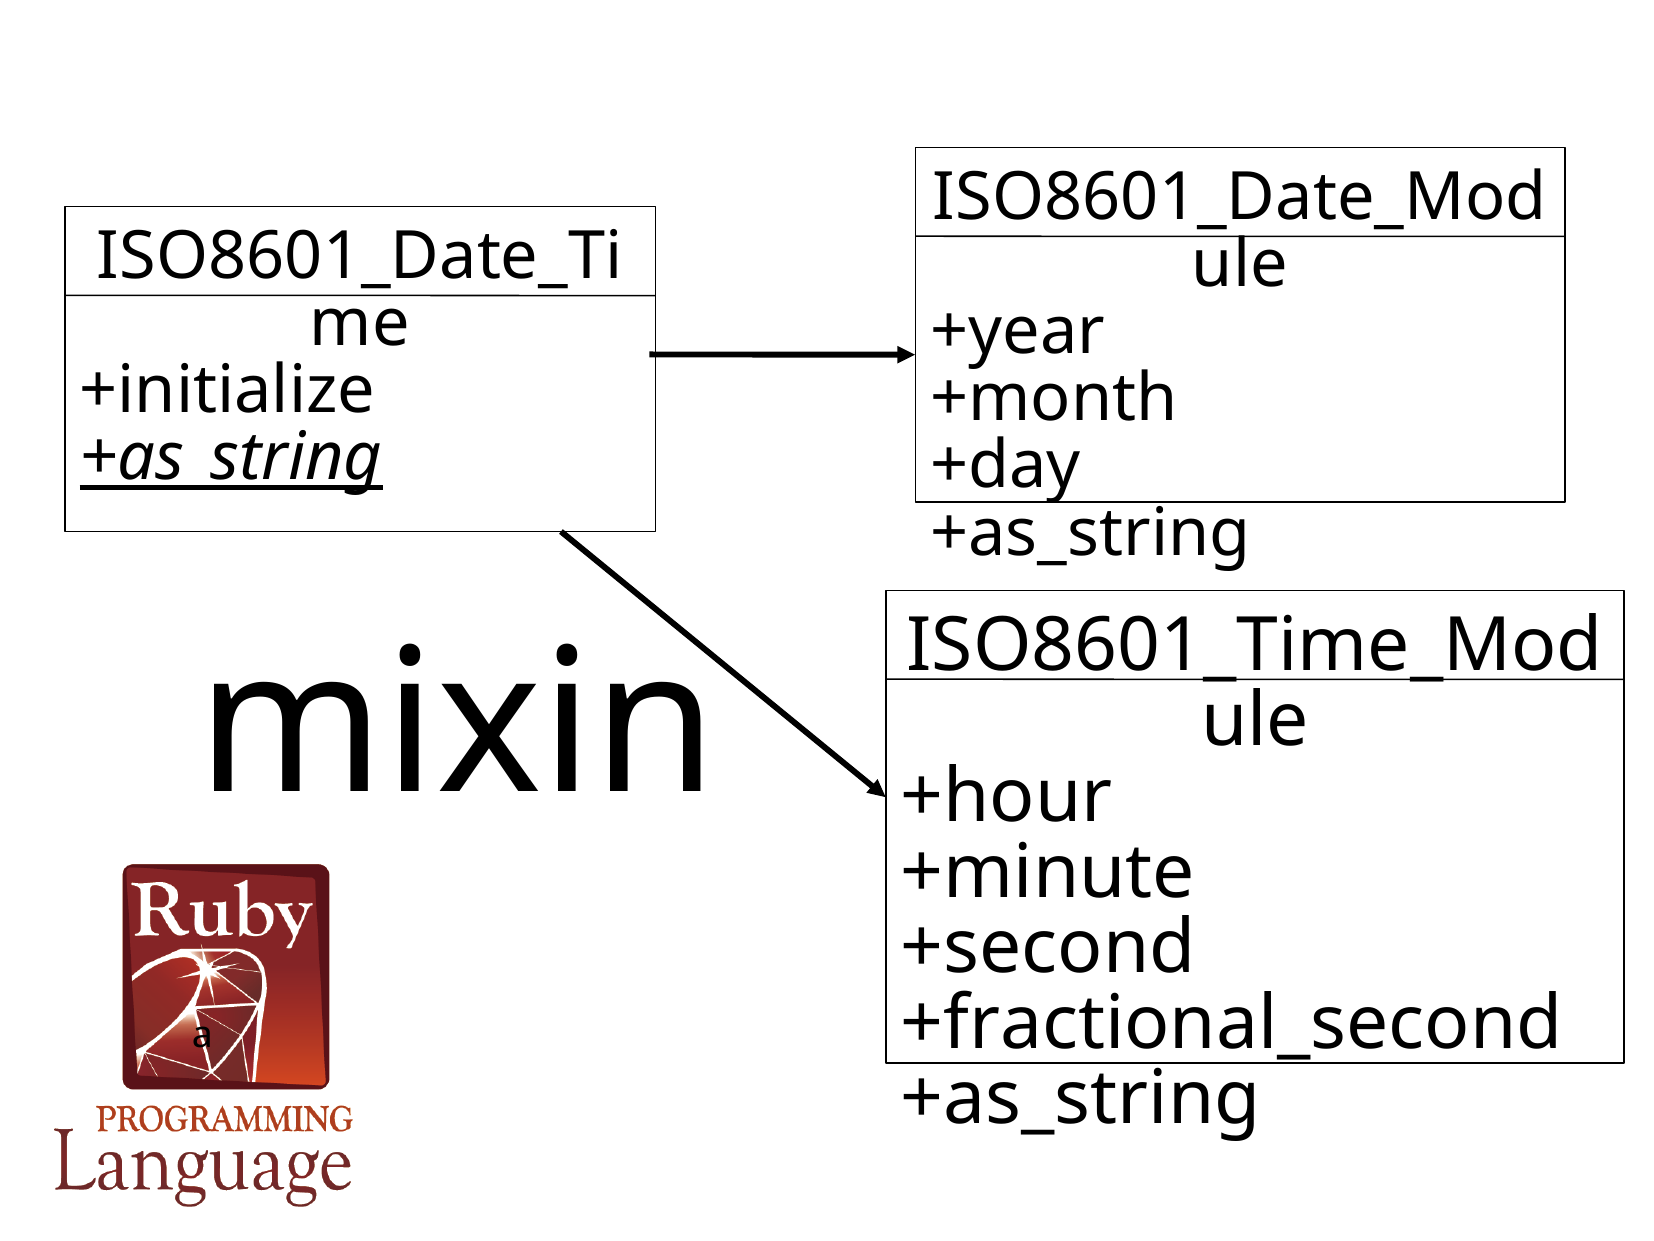

ISO8601_Date_Module
+year
+month
+day
+as_string
ISO8601_Date_Time
+initialize
+as_string
mixin
ISO8601_Time_Module
+hour
+minute
+second
+fractional_second
+as_string
a